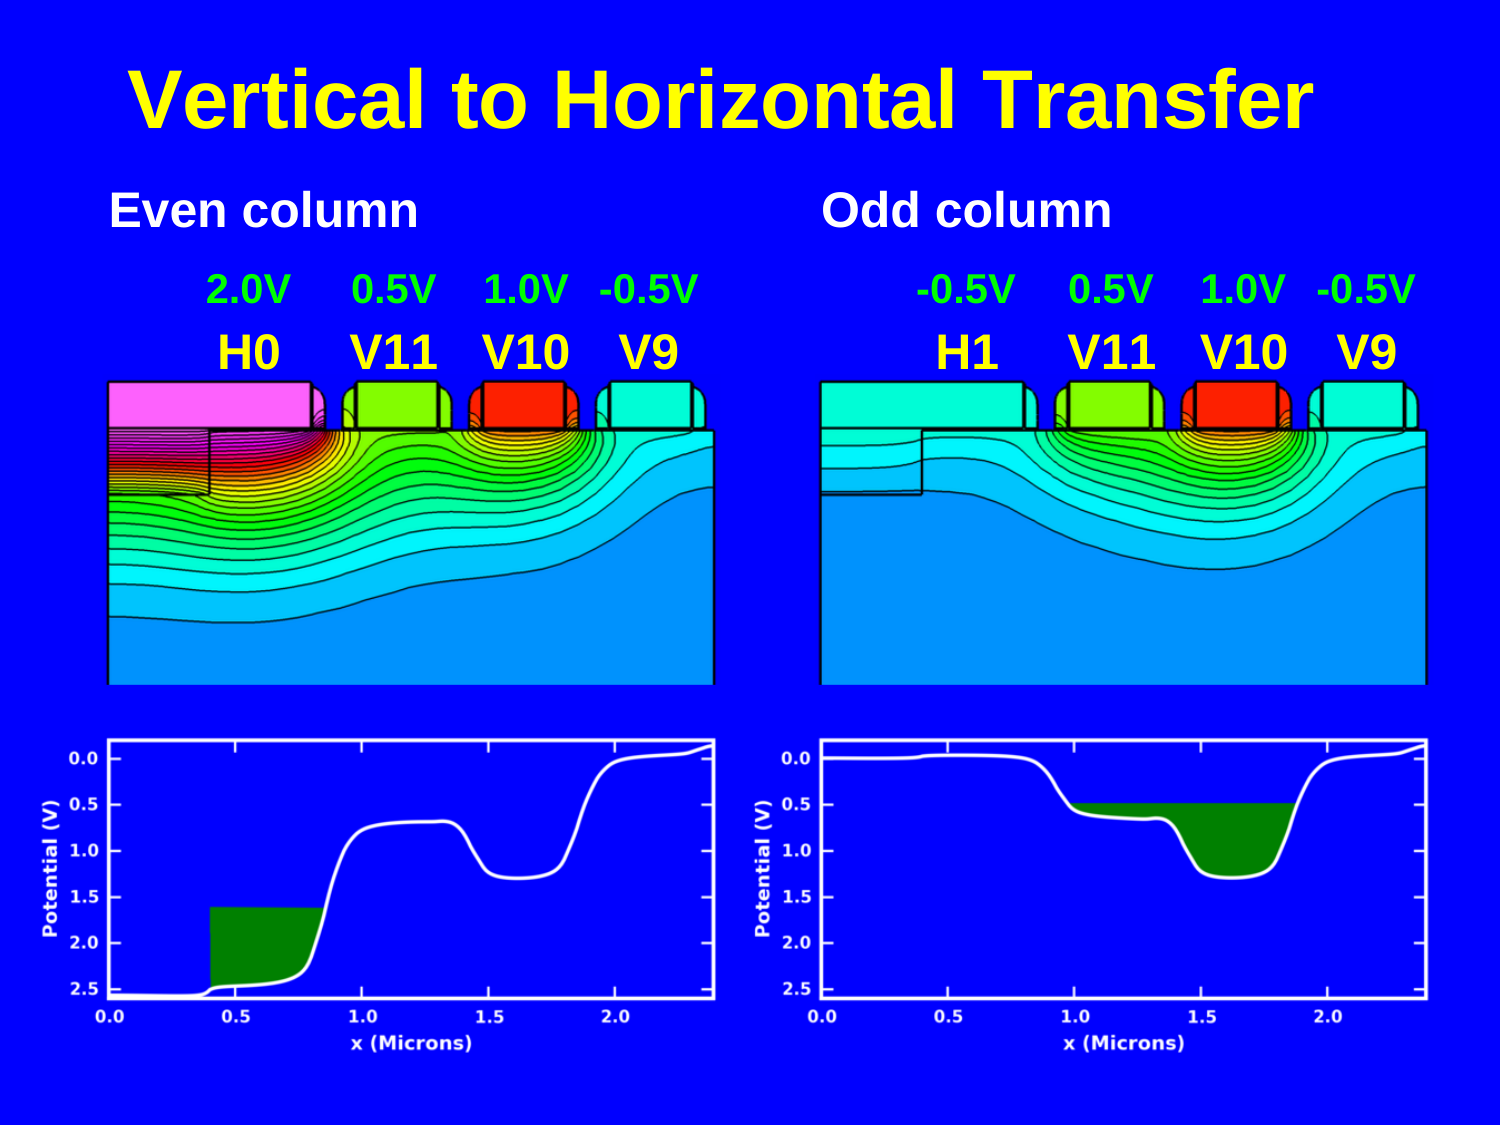

# Vertical to Horizontal Transfer
Even column
Odd column
2.0V
0.5V
1.0V
-0.5V
-0.5V
0.5V
1.0V
-0.5V
H0
V11
V10
V9
H1
V11
V10
V9